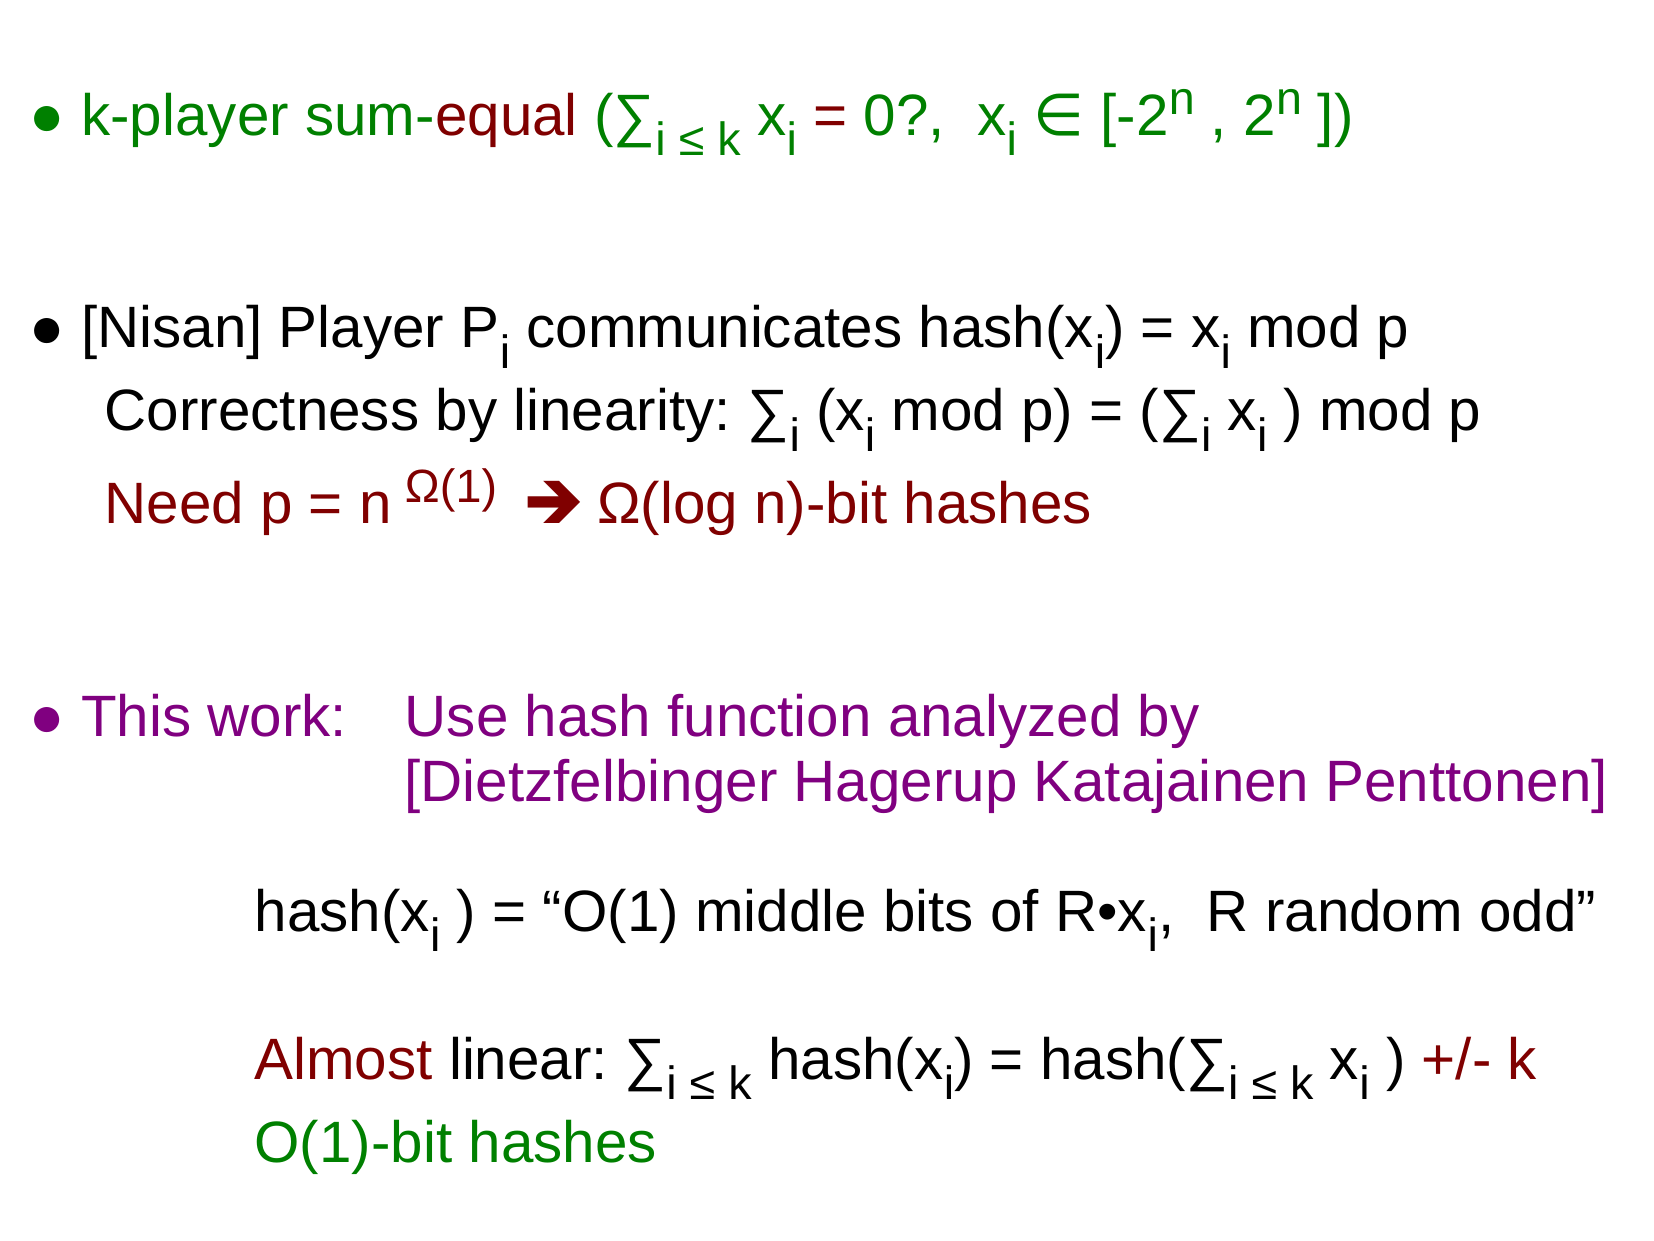

● k-player sum-equal (∑i ≤ k xi = 0?, xi ∈ [-2n , 2n ])
● [Nisan] Player Pi communicates hash(xi) = xi mod p
	Correctness by linearity: ∑i (xi mod p) = (∑i xi ) mod p
	Need p = n Ω(1)  Ω(log n)-bit hashes
● This work: 	Use hash function analyzed by
			 		[Dietzfelbinger Hagerup Katajainen Penttonen]
			hash(xi ) = “O(1) middle bits of R•xi, R random odd”
			Almost linear: ∑i ≤ k hash(xi) = hash(∑i ≤ k xi ) +/- k
			O(1)-bit hashes
#